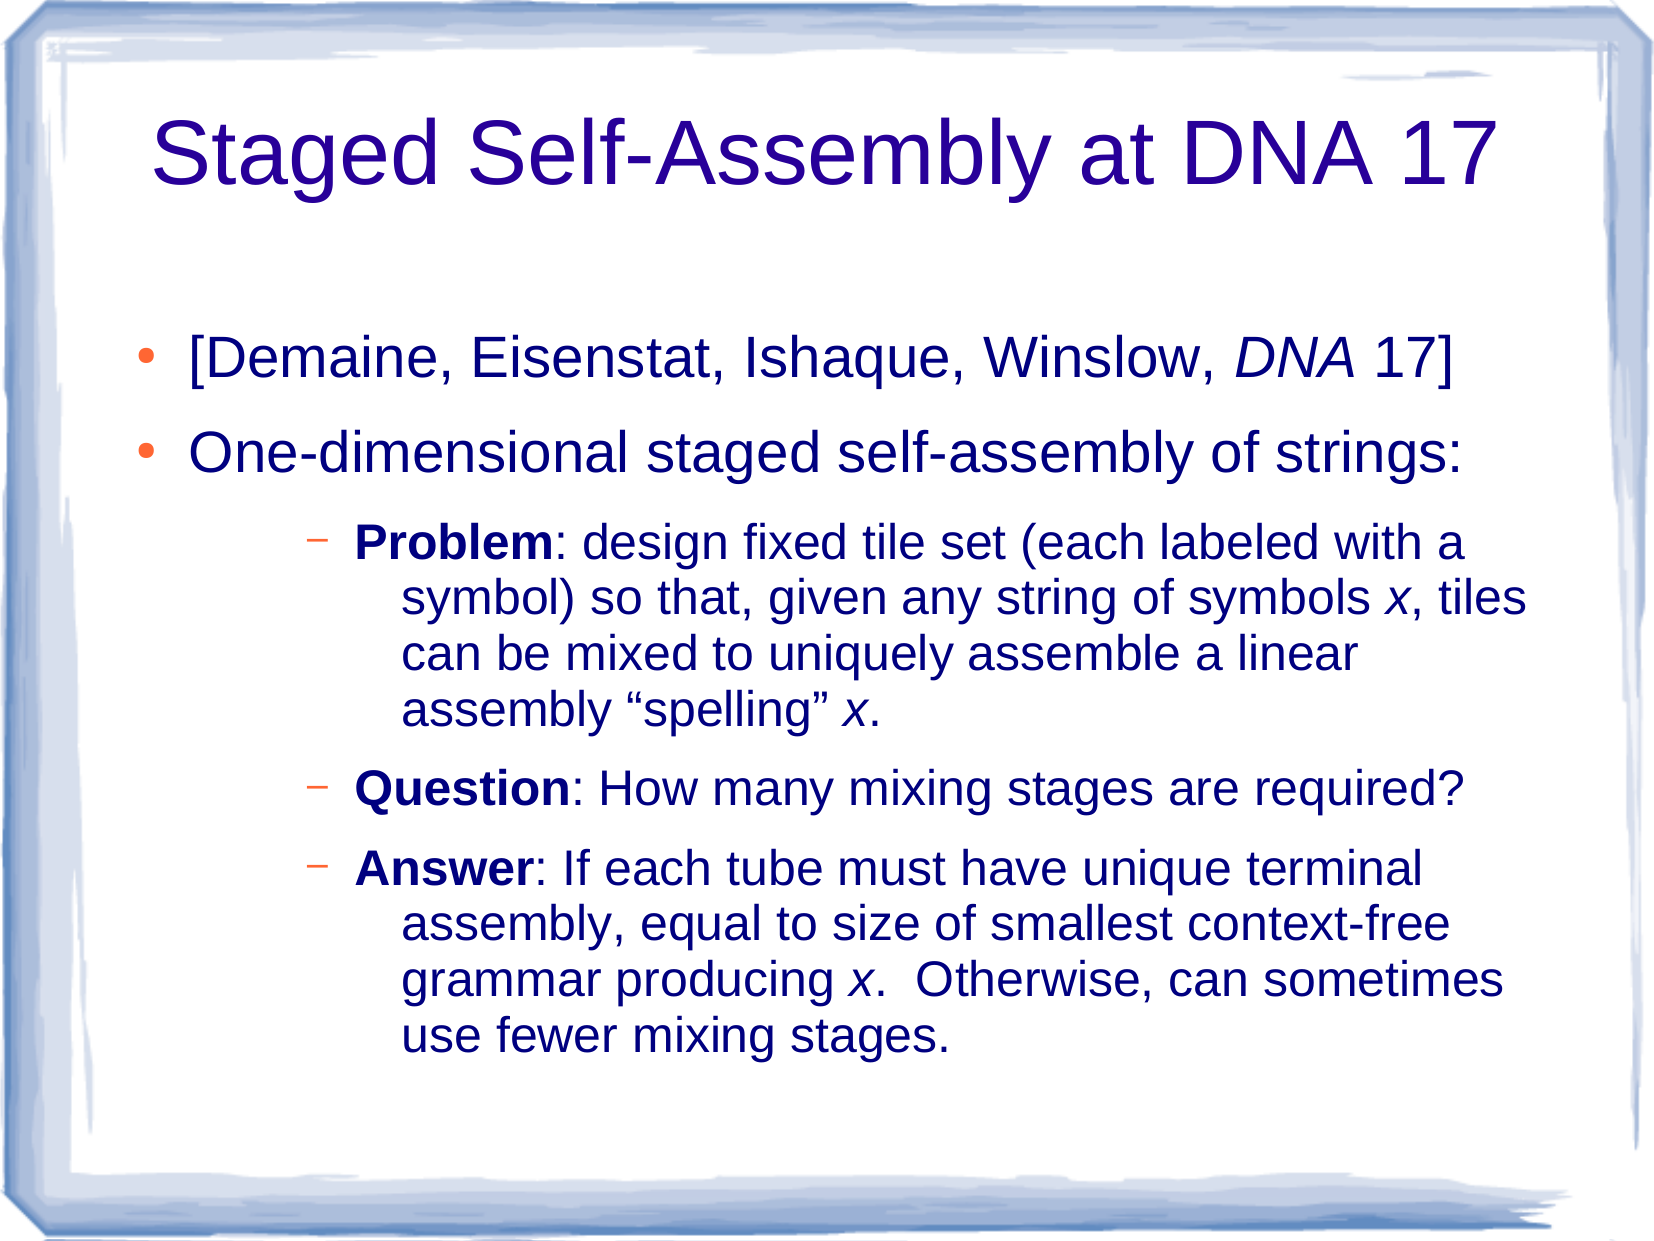

# Staged Self-Assembly at DNA 17
[Demaine, Eisenstat, Ishaque, Winslow, DNA 17]
One-dimensional staged self-assembly of strings:
Problem: design fixed tile set (each labeled with a symbol) so that, given any string of symbols x, tiles can be mixed to uniquely assemble a linear assembly “spelling” x.
Question: How many mixing stages are required?
Answer: If each tube must have unique terminal assembly, equal to size of smallest context-free grammar producing x. Otherwise, can sometimes use fewer mixing stages.